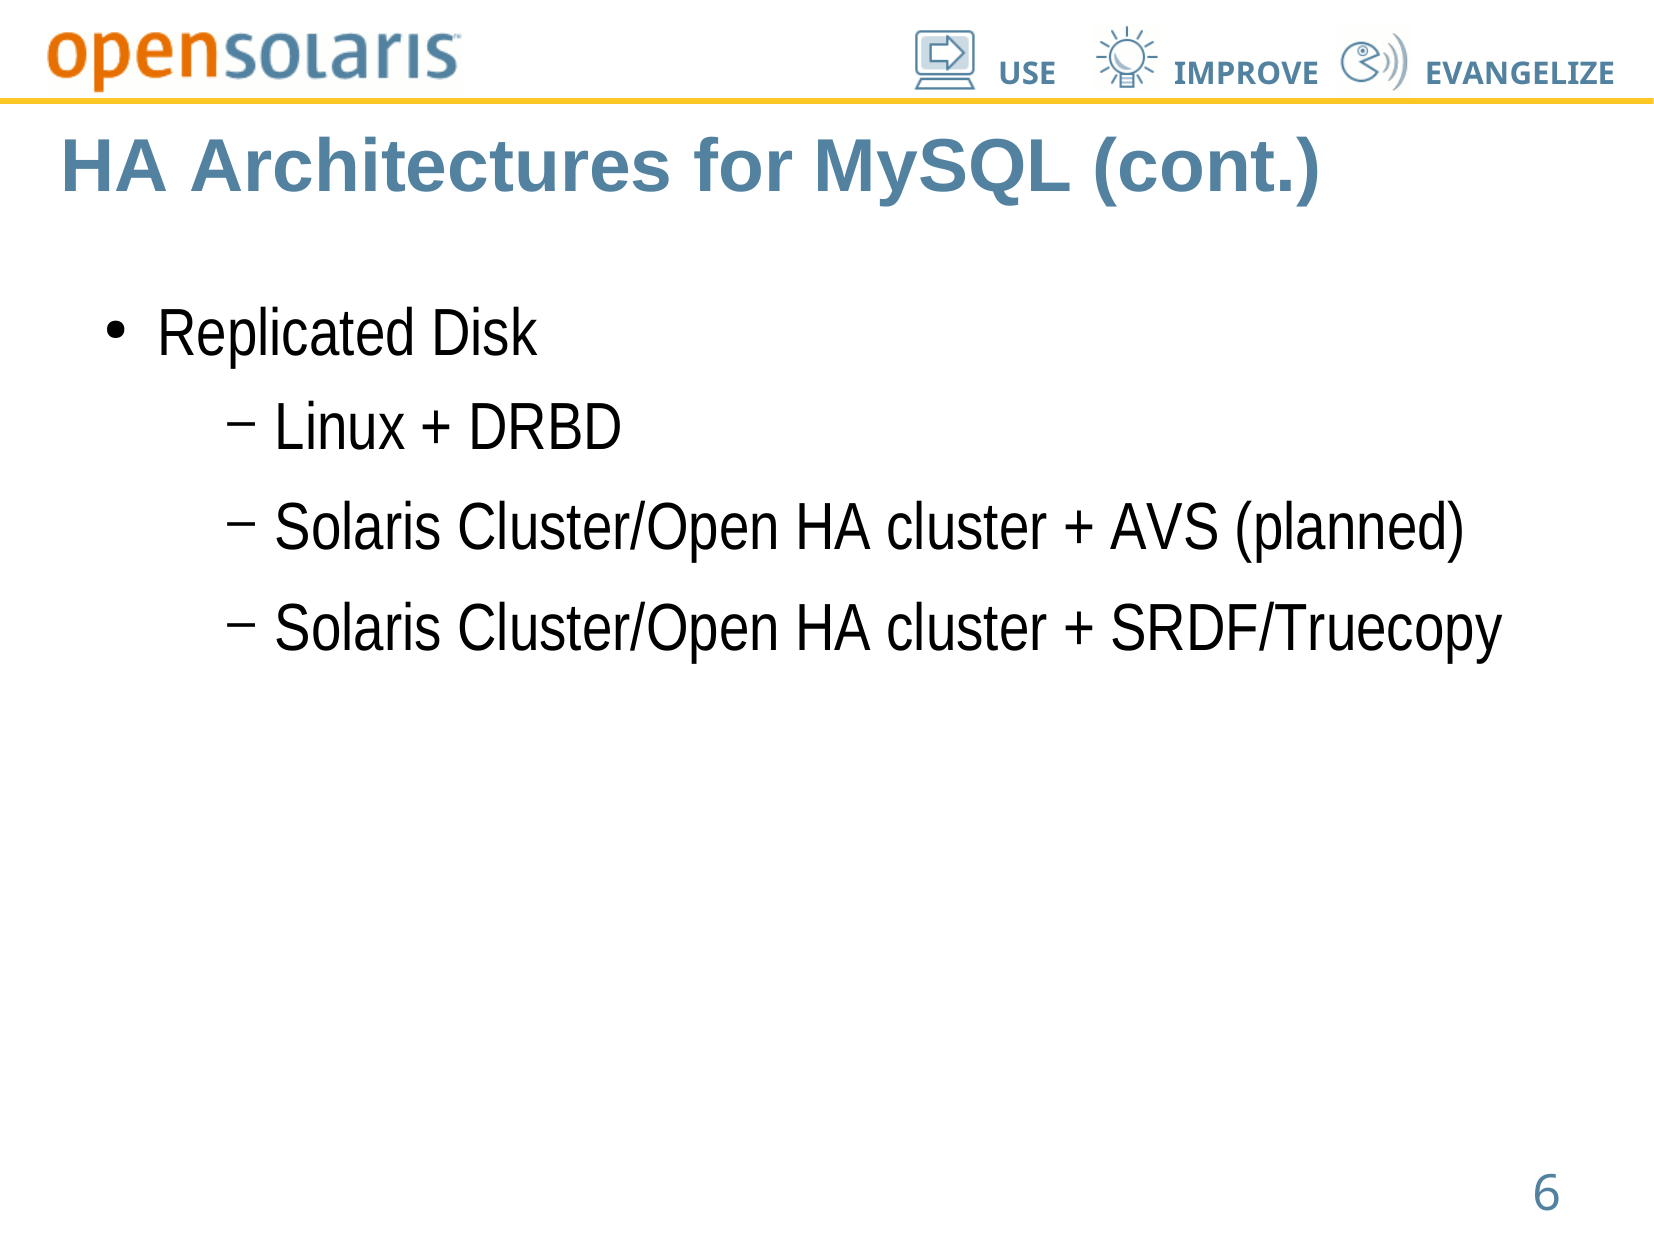

# HA Architectures for MySQL (cont.)
Replicated Disk
Linux + DRBD
Solaris Cluster/Open HA cluster + AVS (planned)
Solaris Cluster/Open HA cluster + SRDF/Truecopy